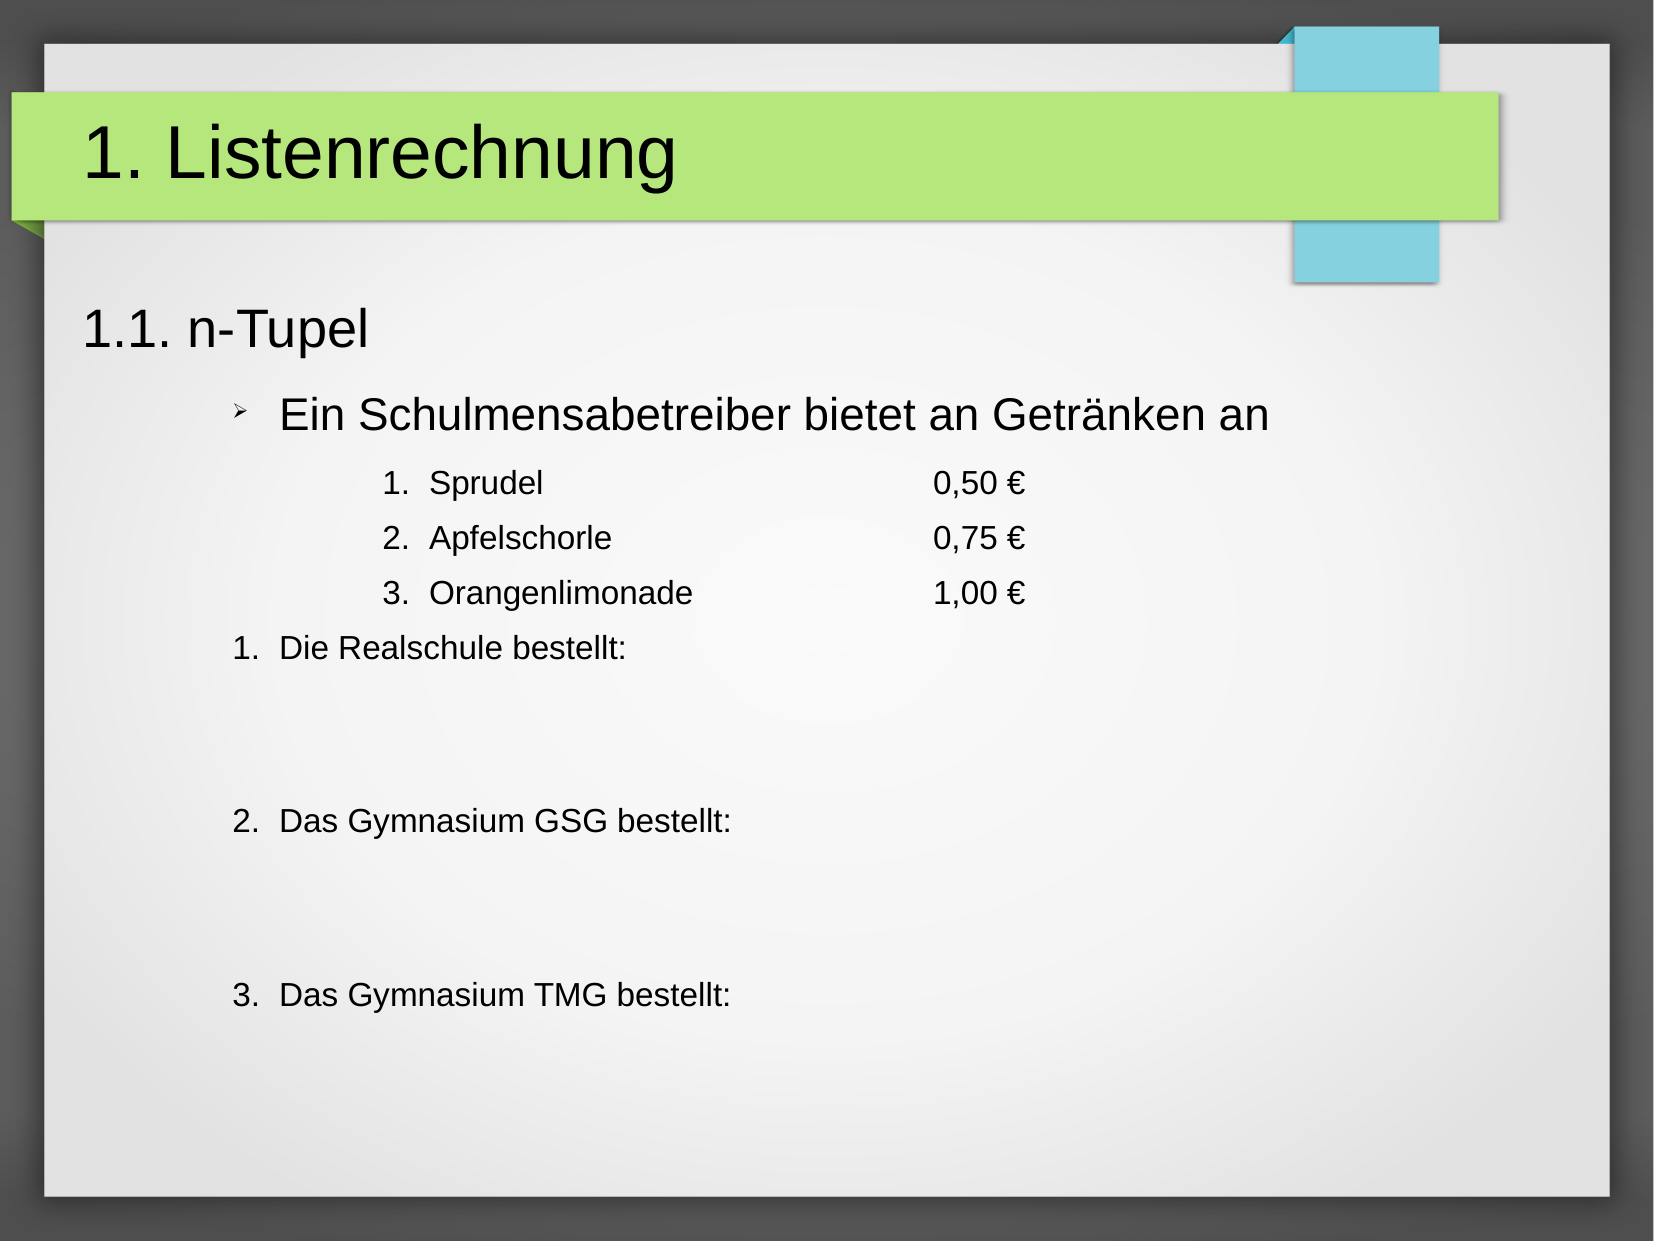

# 1. Listenrechnung
1.1. n-Tupel
Ein Schulmensabetreiber bietet an Getränken an
 Sprudel						0,50 €
 Apfelschorle					0,75 €
 Orangenlimonade				1,00 €
Die Realschule bestellt:
Das Gymnasium GSG bestellt:
Das Gymnasium TMG bestellt: